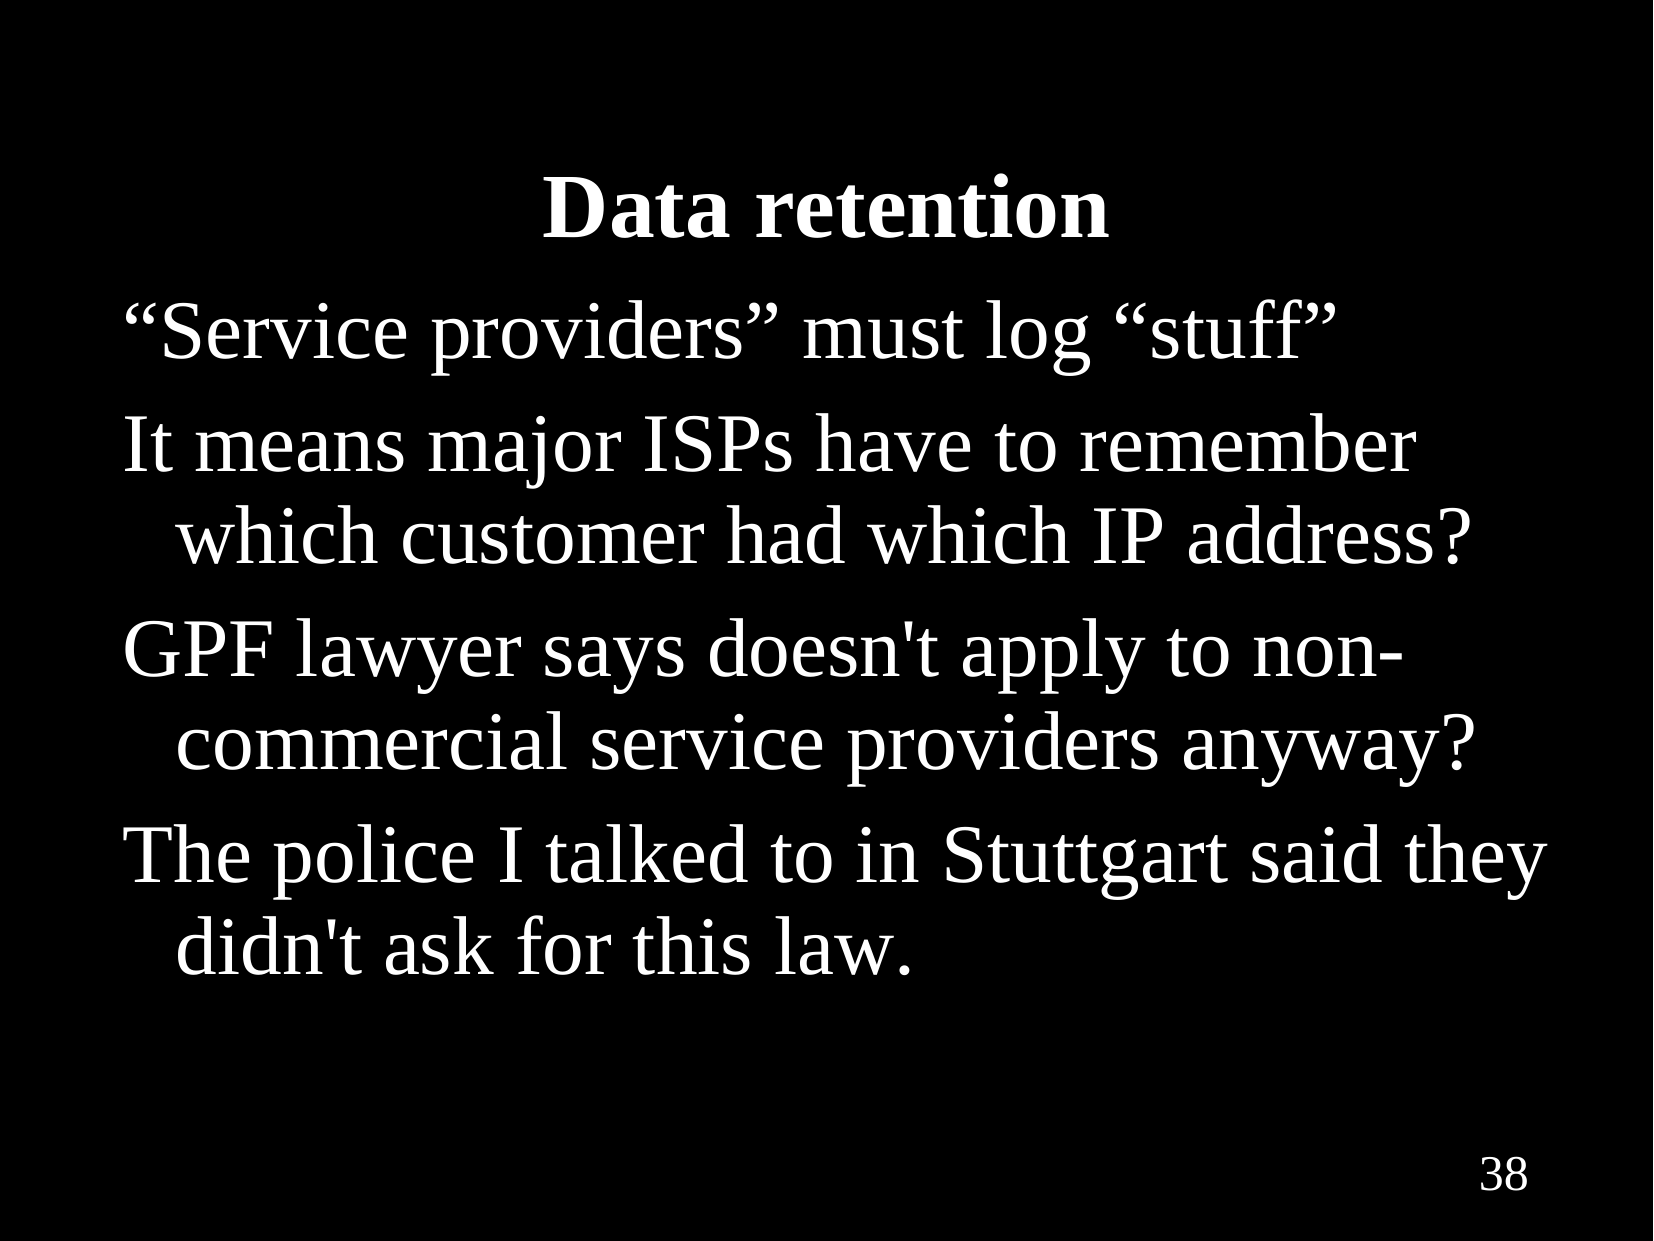

# Data retention
“Service providers” must log “stuff”
It means major ISPs have to remember which customer had which IP address?
GPF lawyer says doesn't apply to non-commercial service providers anyway?
The police I talked to in Stuttgart said they didn't ask for this law.